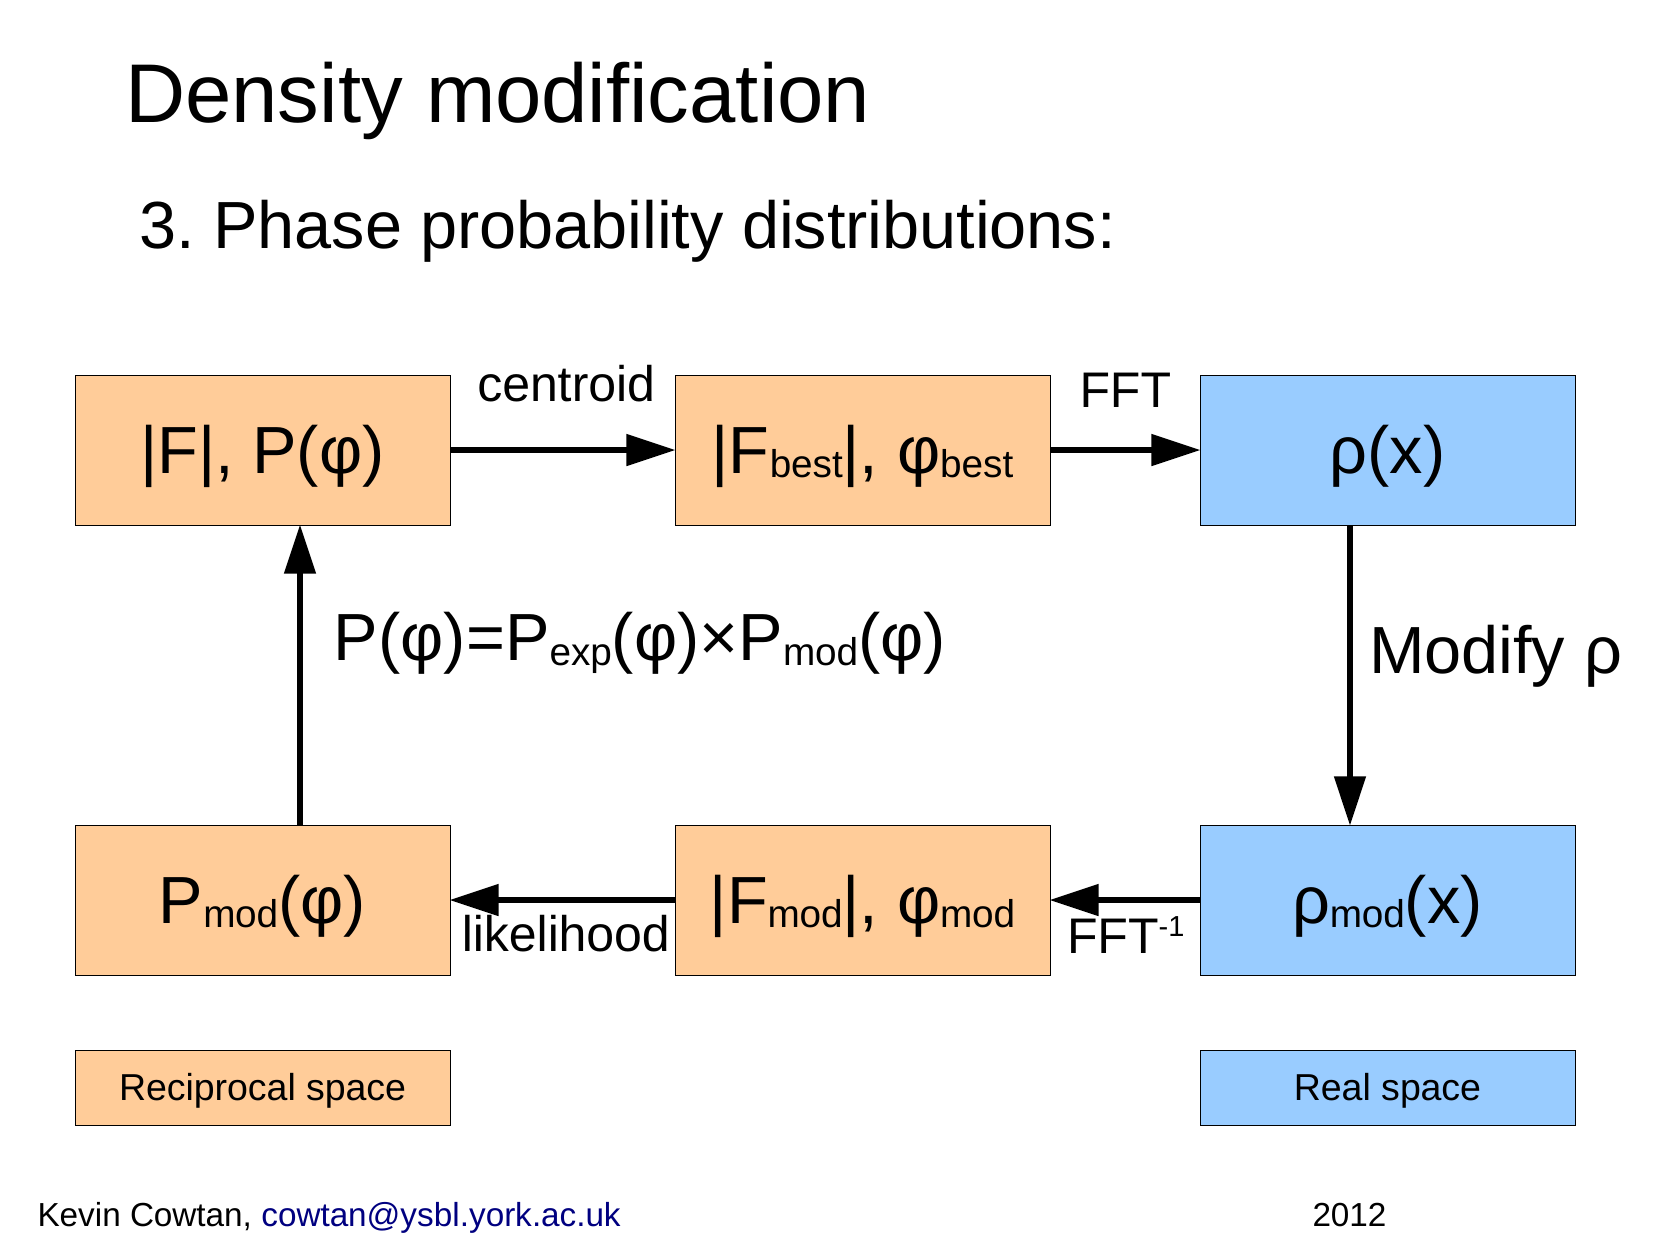

# Density modification
3. Phase probability distributions:
centroid
FFT
|F|, P(φ)
|Fbest|, φbest
ρ(x)
P(φ)=Pexp(φ)×Pmod(φ)
Modify ρ
Pmod(φ)
|Fmod|, φmod
ρmod(x)
likelihood
FFT-1
Reciprocal space
Real space